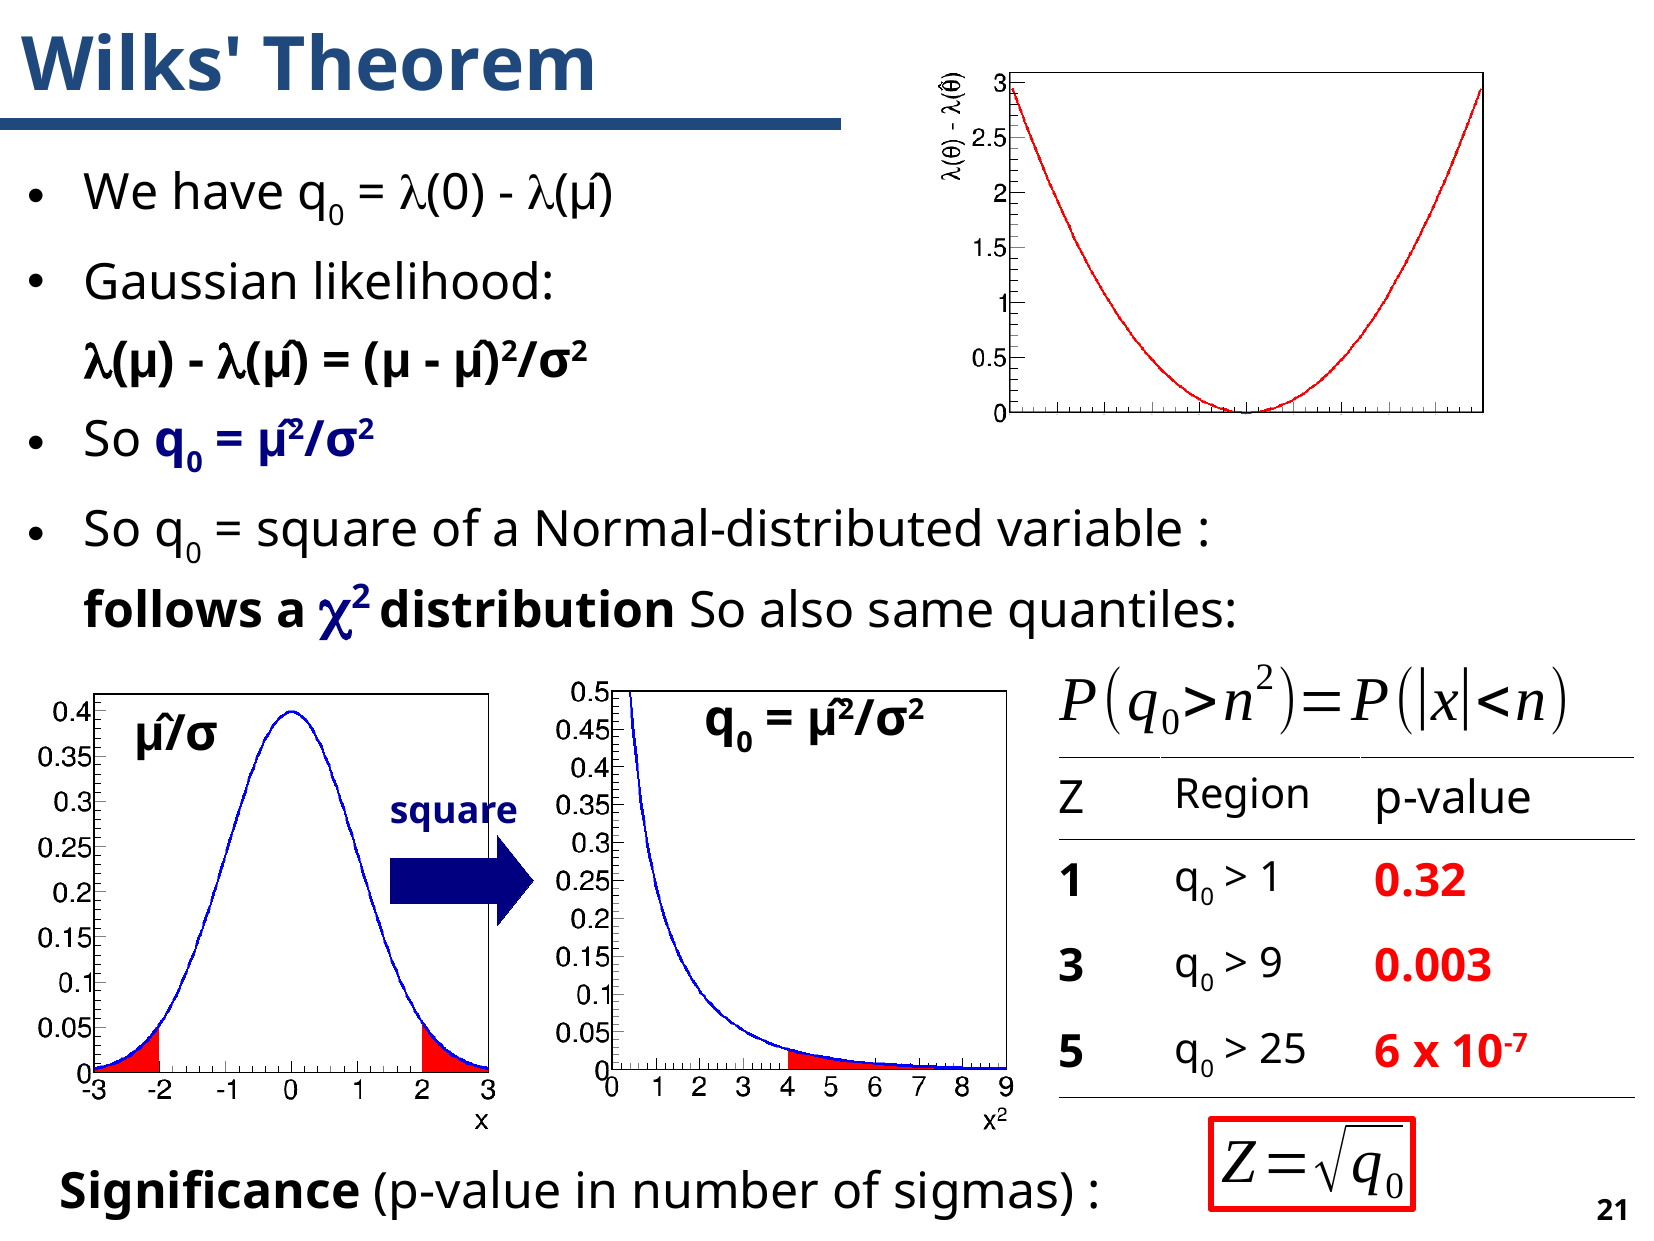

# Wilks' Theorem
We have q0 = l(0) - l(μ̂)
Gaussian likelihood:
l(μ) - l(μ̂) = (μ - μ̂)2/σ2
So q0 = μ̂2/σ2
So q0 = square of a Normal-distributed variable :
follows a c2 distribution So also same quantiles:
q0 = μ̂2/σ2
μ̂/σ
| Z | Region | p-value |
| --- | --- | --- |
| 1 | q0 > 1 | 0.32 |
| 3 | q0 > 9 | 0.003 |
| 5 | q0 > 25 | 6 x 10-7 |
square
Significance (p-value in number of sigmas) :
21